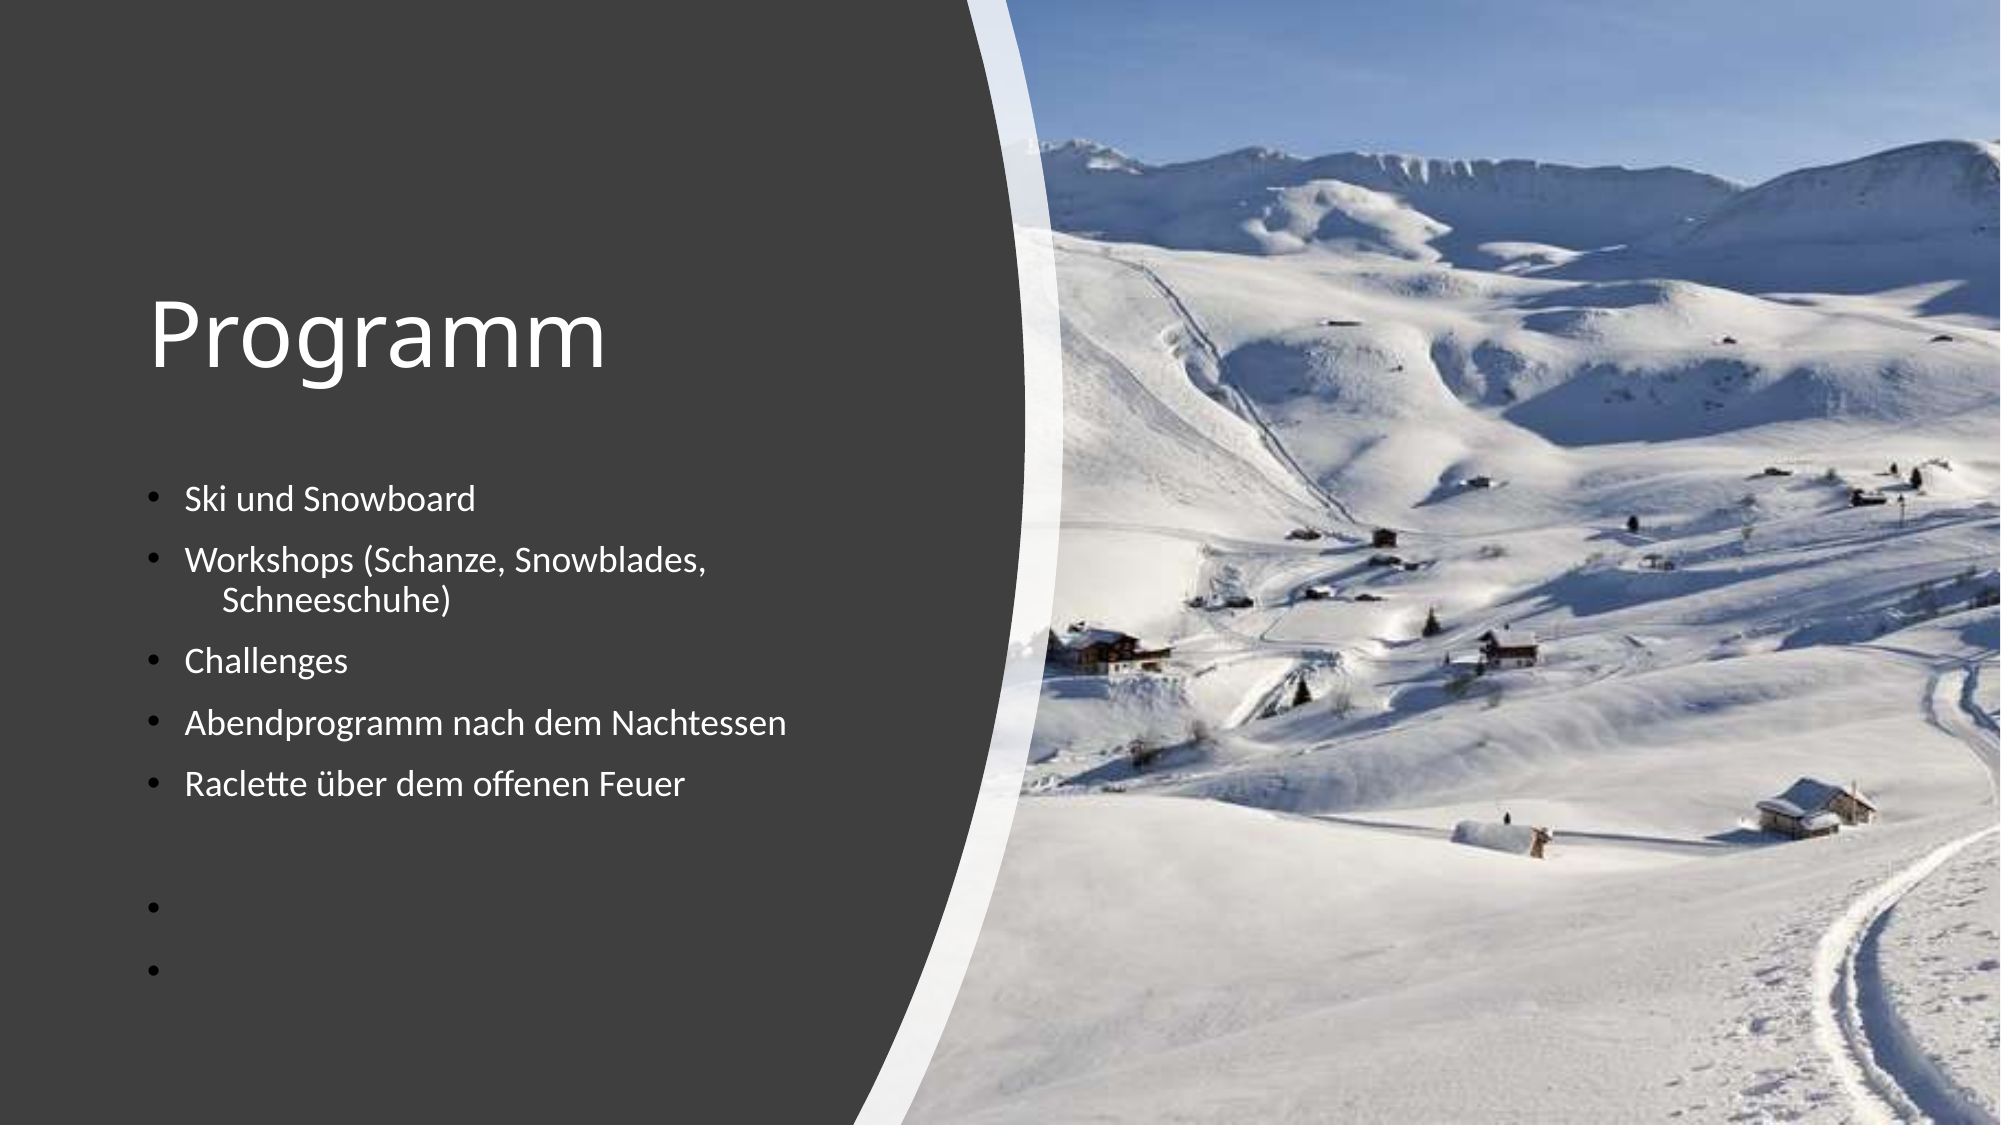

# Programm
Ski und Snowboard
Workshops (Schanze, Snowblades, Schneeschuhe)
Challenges
Abendprogramm nach dem Nachtessen
Raclette über dem offenen Feuer